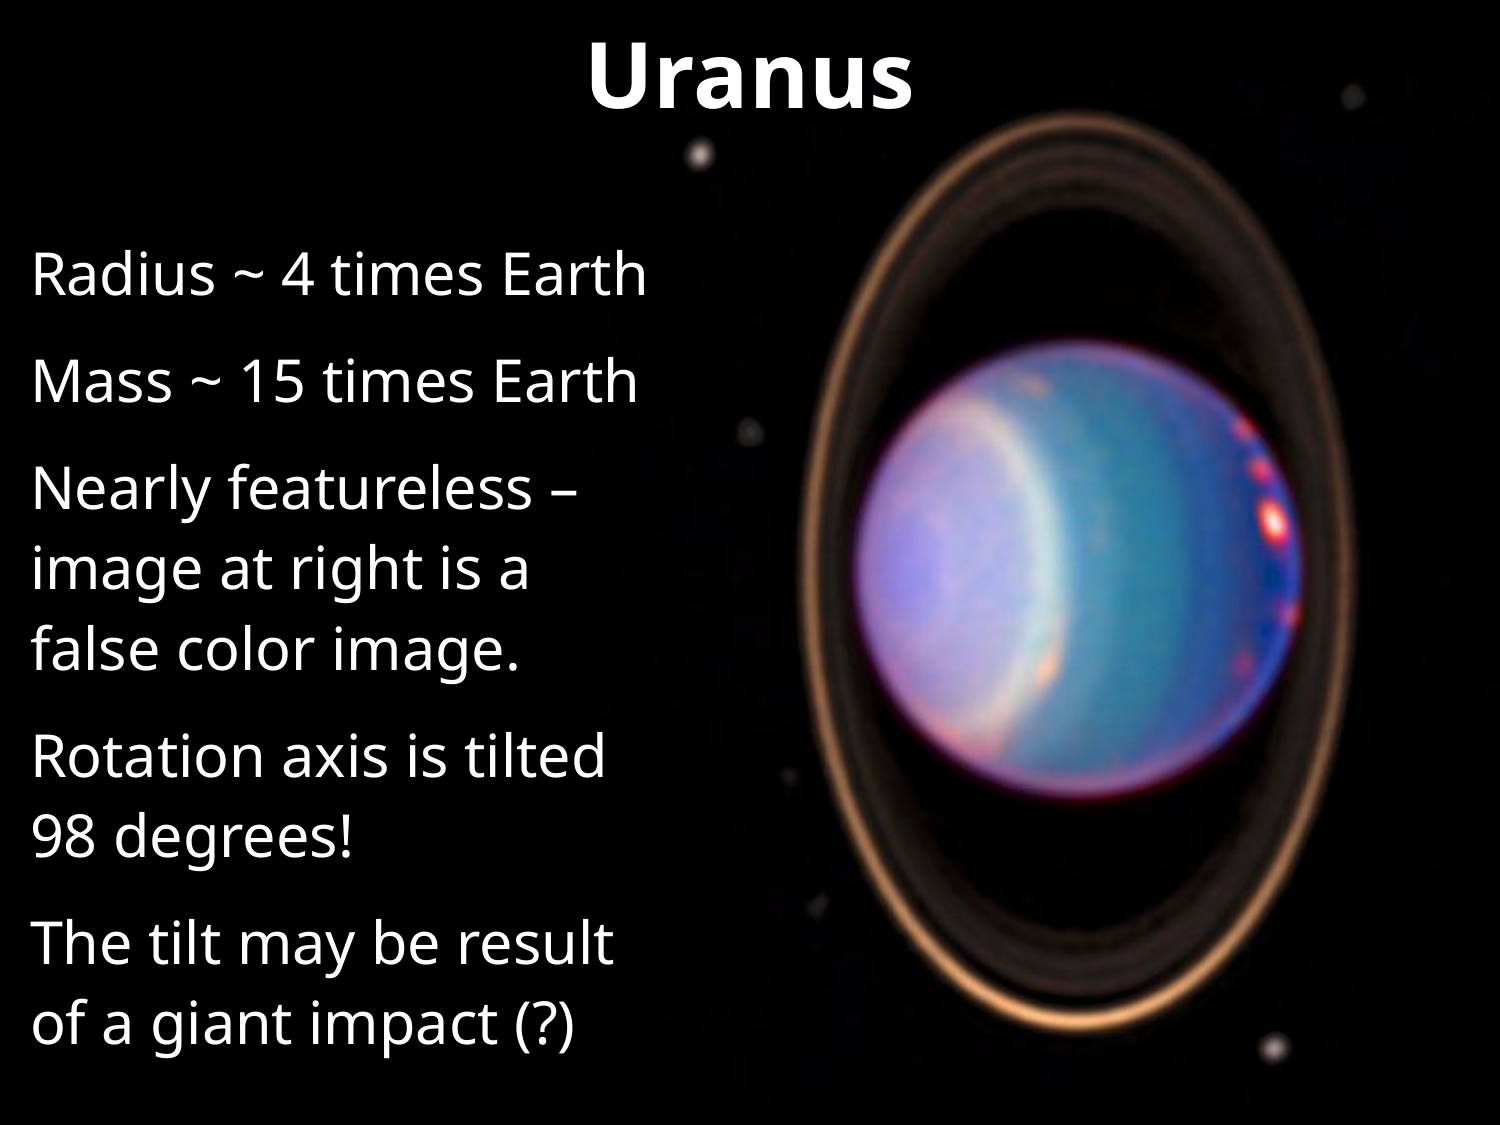

# Uranus
Radius ~ 4 times Earth
Mass ~ 15 times Earth
Nearly featureless – image at right is a false color image.
Rotation axis is tilted 98 degrees!
The tilt may be result of a giant impact (?)